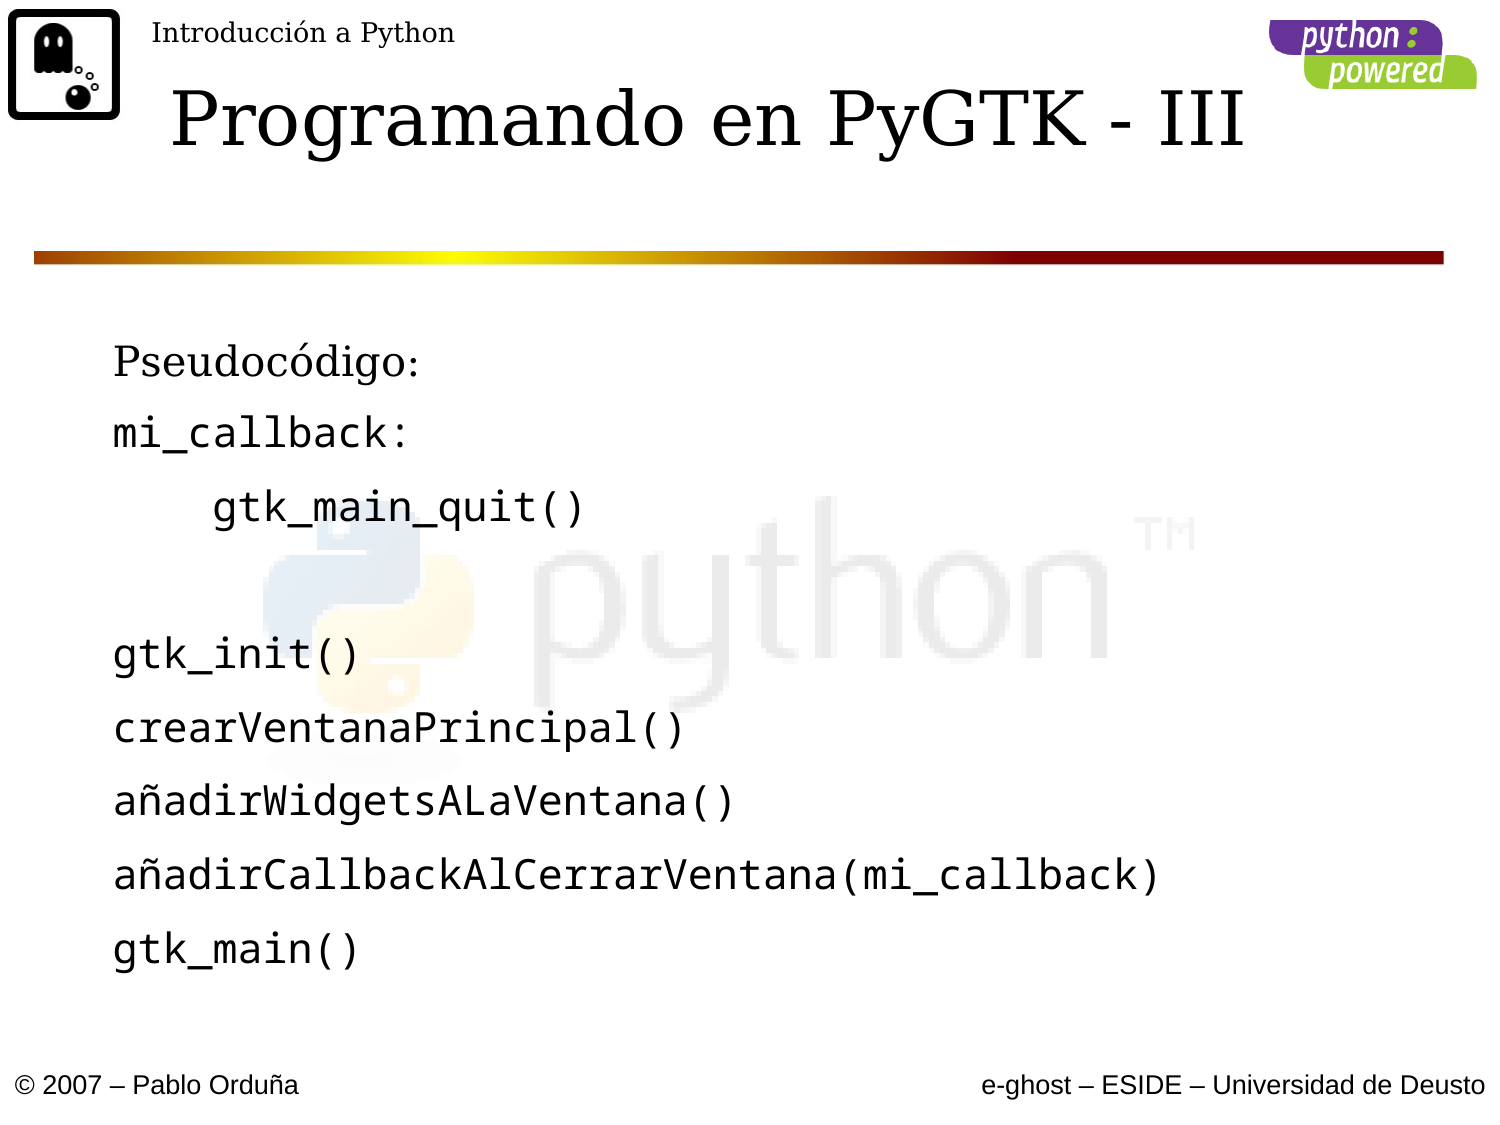

# Programando en PyGTK - III
Pseudocódigo:
mi_callback:
 gtk_main_quit()
gtk_init()
crearVentanaPrincipal()
añadirWidgetsALaVentana()
añadirCallbackAlCerrarVentana(mi_callback)
gtk_main()